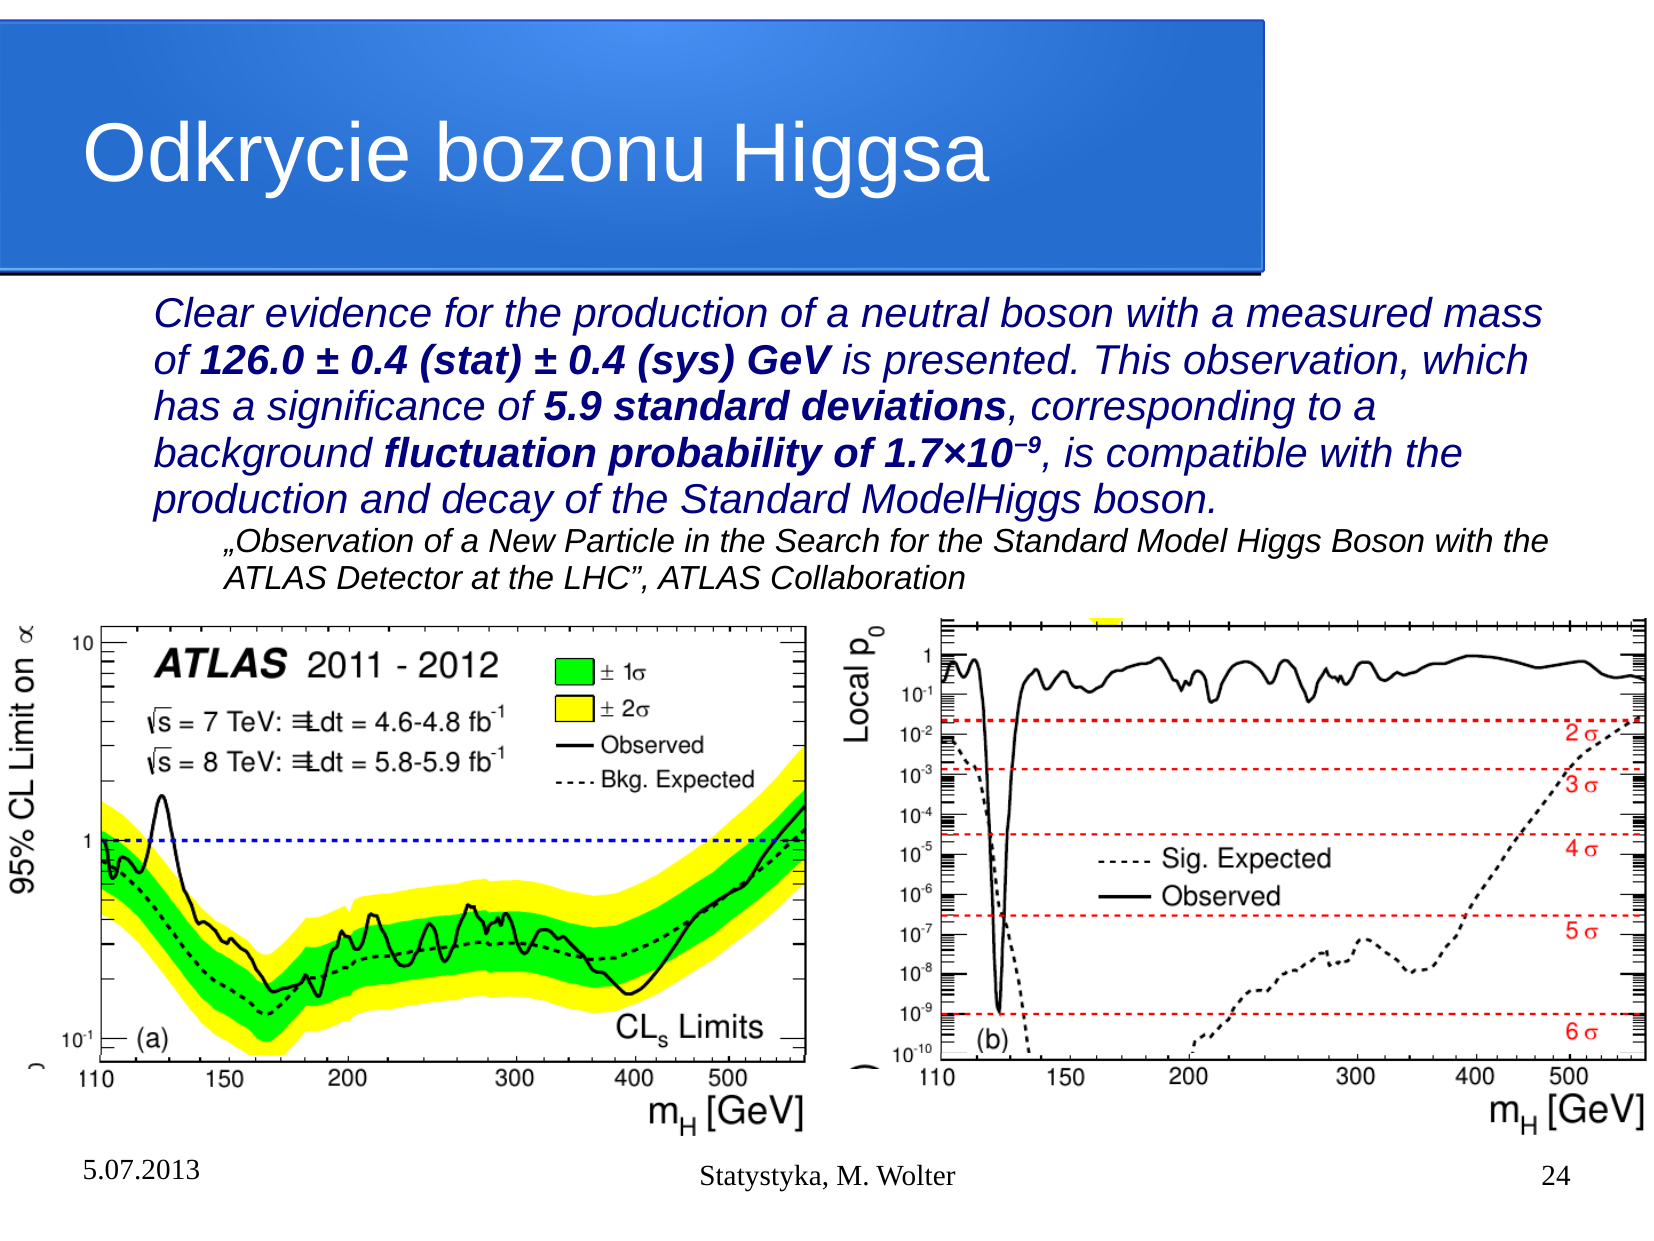

# Odkrycie bozonu Higgsa
Clear evidence for the production of a neutral boson with a measured mass of 126.0 ± 0.4 (stat) ± 0.4 (sys) GeV is presented. This observation, which has a signiﬁcance of 5.9 standard deviations, corresponding to a background ﬂuctuation probability of 1.7×10−9, is compatible with the production and decay of the Standard ModelHiggs boson.
„Observation of a New Particle in the Search for the Standard Model Higgs Boson with the ATLAS Detector at the LHC”, ATLAS Collaboration
5.07.2013
Statystyka, M. Wolter
24